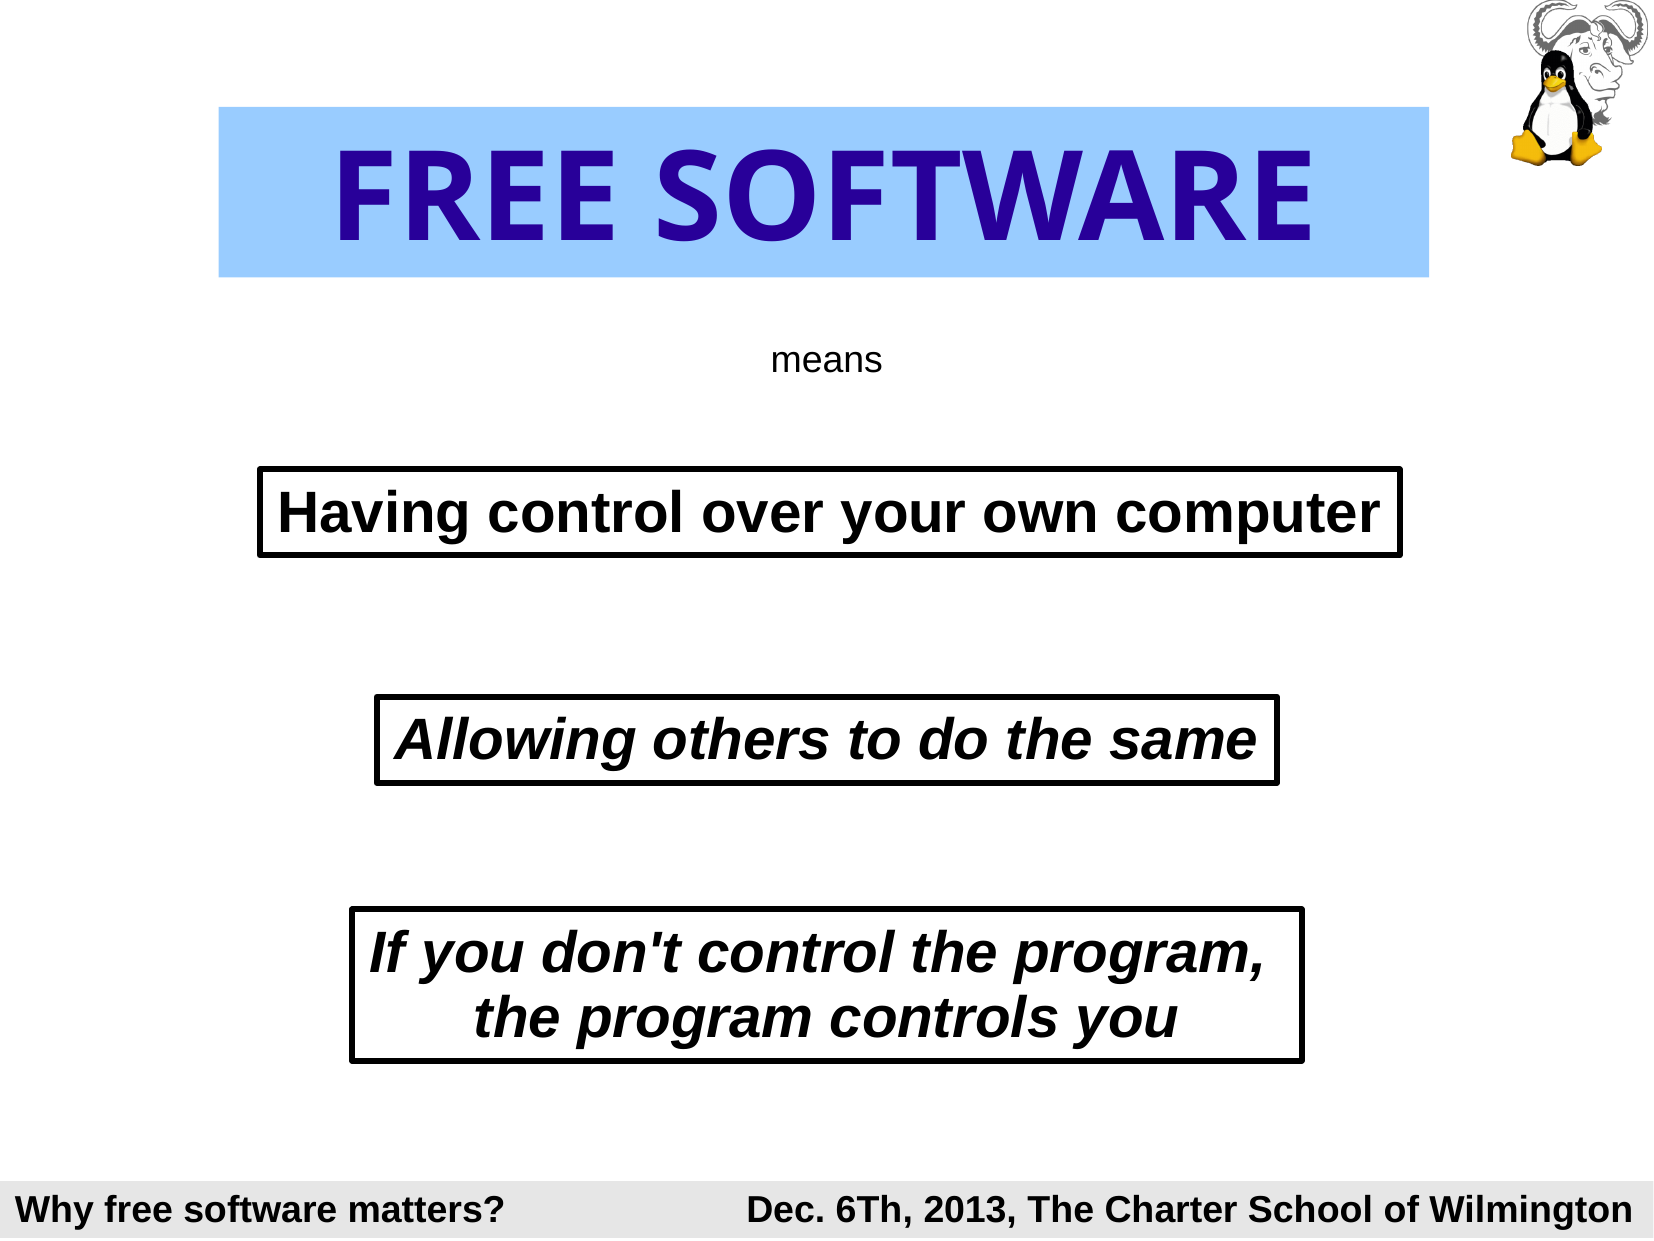

# FREE SOFTWARE
means
Having control over your own computer
Allowing others to do the same
If you don't control the program,
the program controls you
Why free software matters? Dec. 6Th, 2013, The Charter School of Wilmington